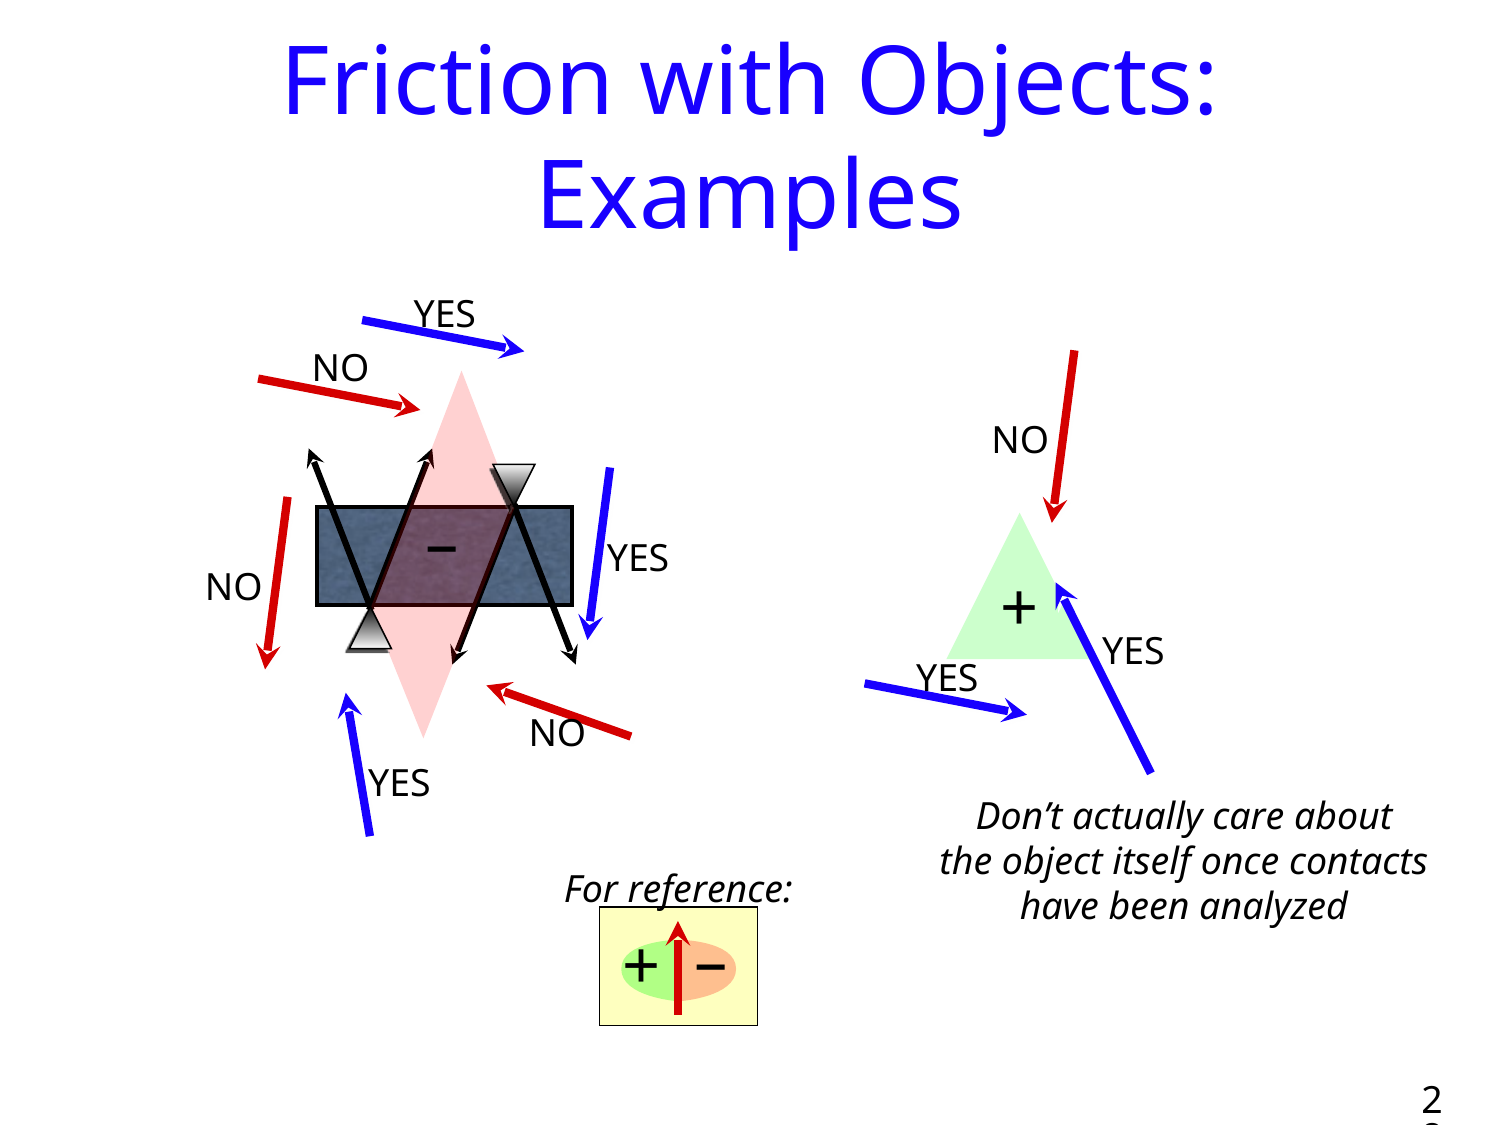

# Friction with Objects: Examples
YES
NO
NO
–
YES
+
NO
YES
YES
NO
YES
Don’t actually care about
the object itself once contacts
have been analyzed
For reference:
–
+
28